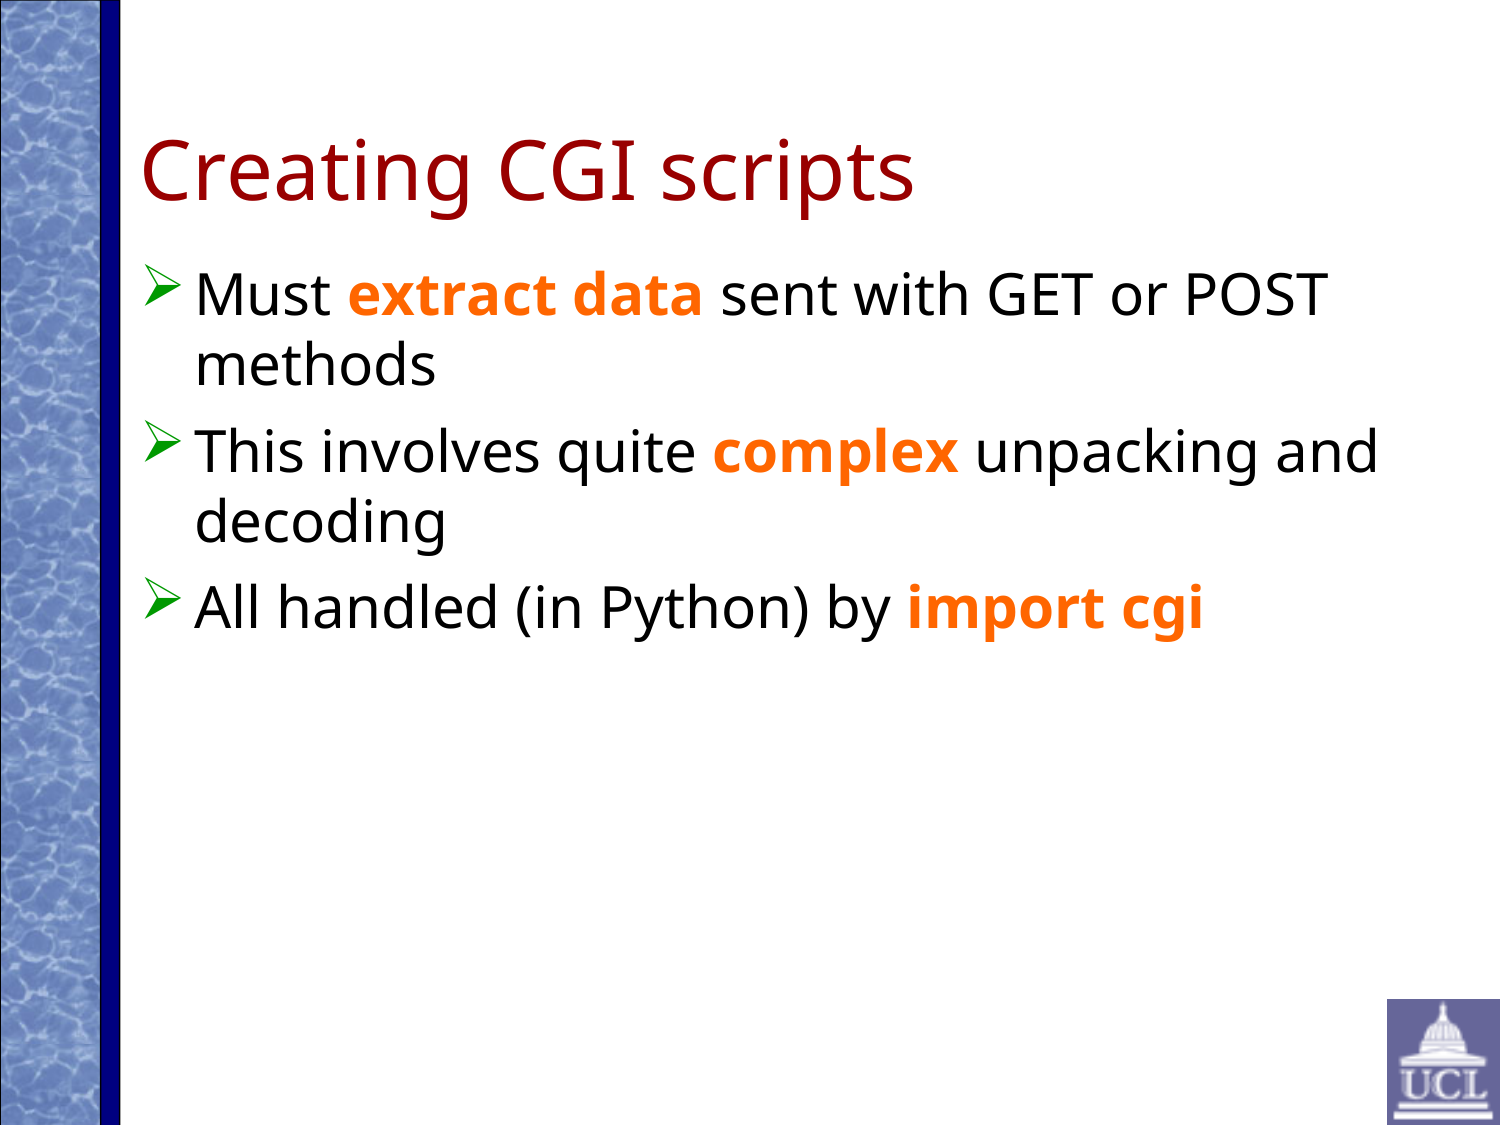

# Creating CGI scripts
Must extract data sent with GET or POST methods
This involves quite complex unpacking and decoding
All handled (in Python) by import cgi